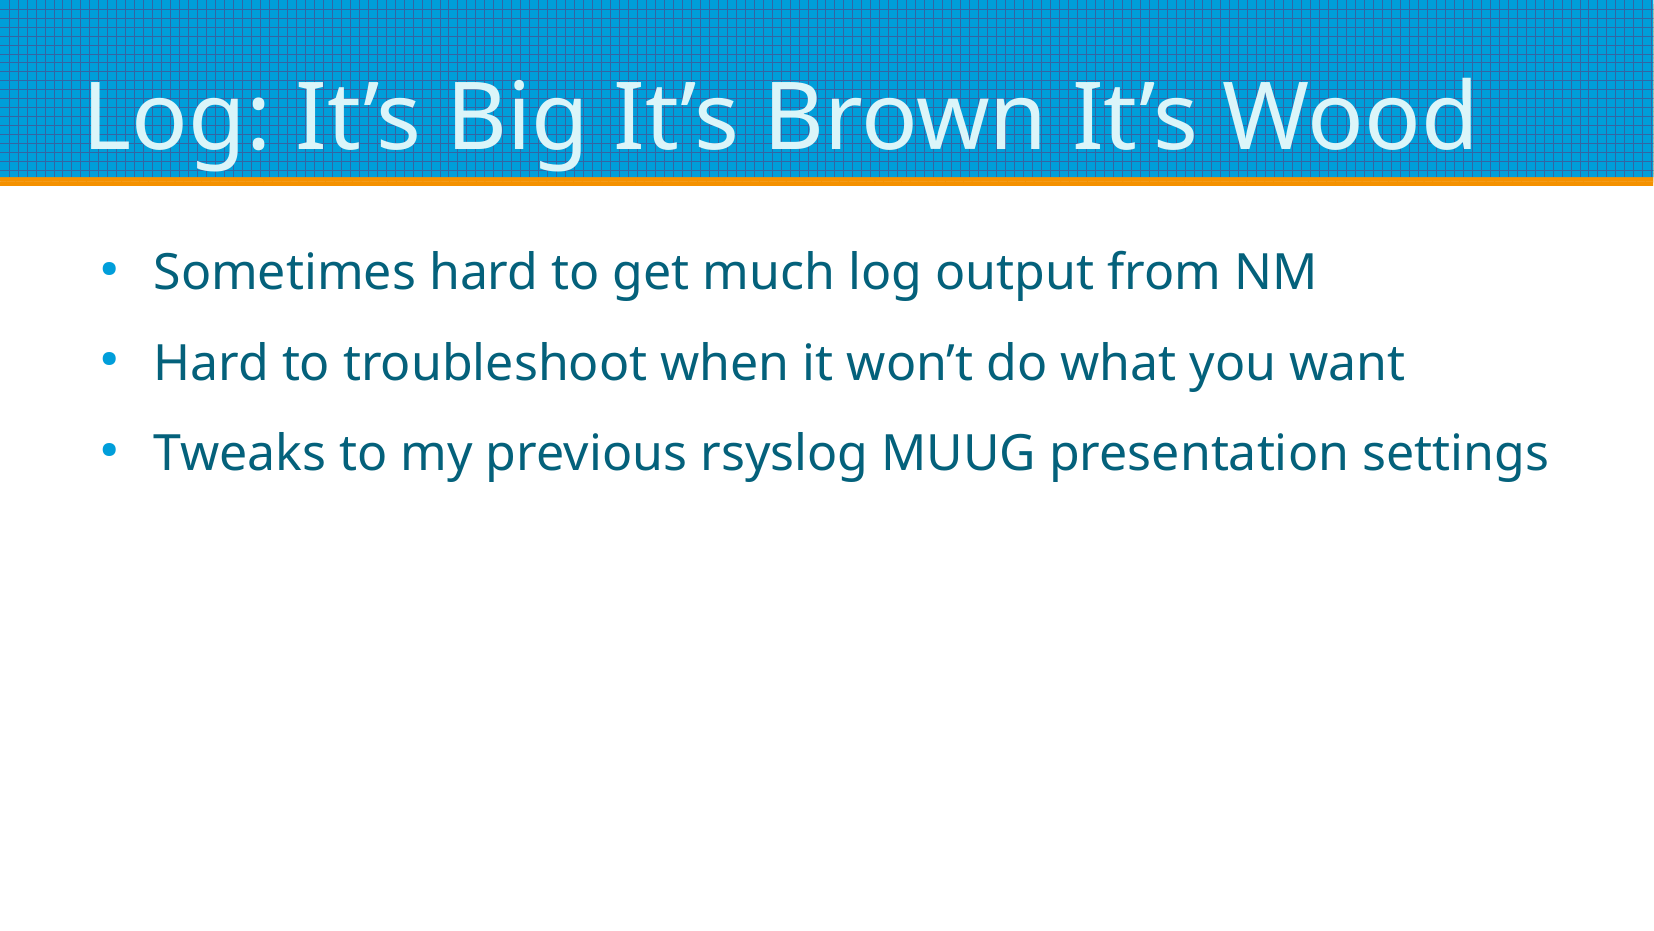

# Log: It’s Big It’s Brown It’s Wood
Sometimes hard to get much log output from NM
Hard to troubleshoot when it won’t do what you want
Tweaks to my previous rsyslog MUUG presentation settings